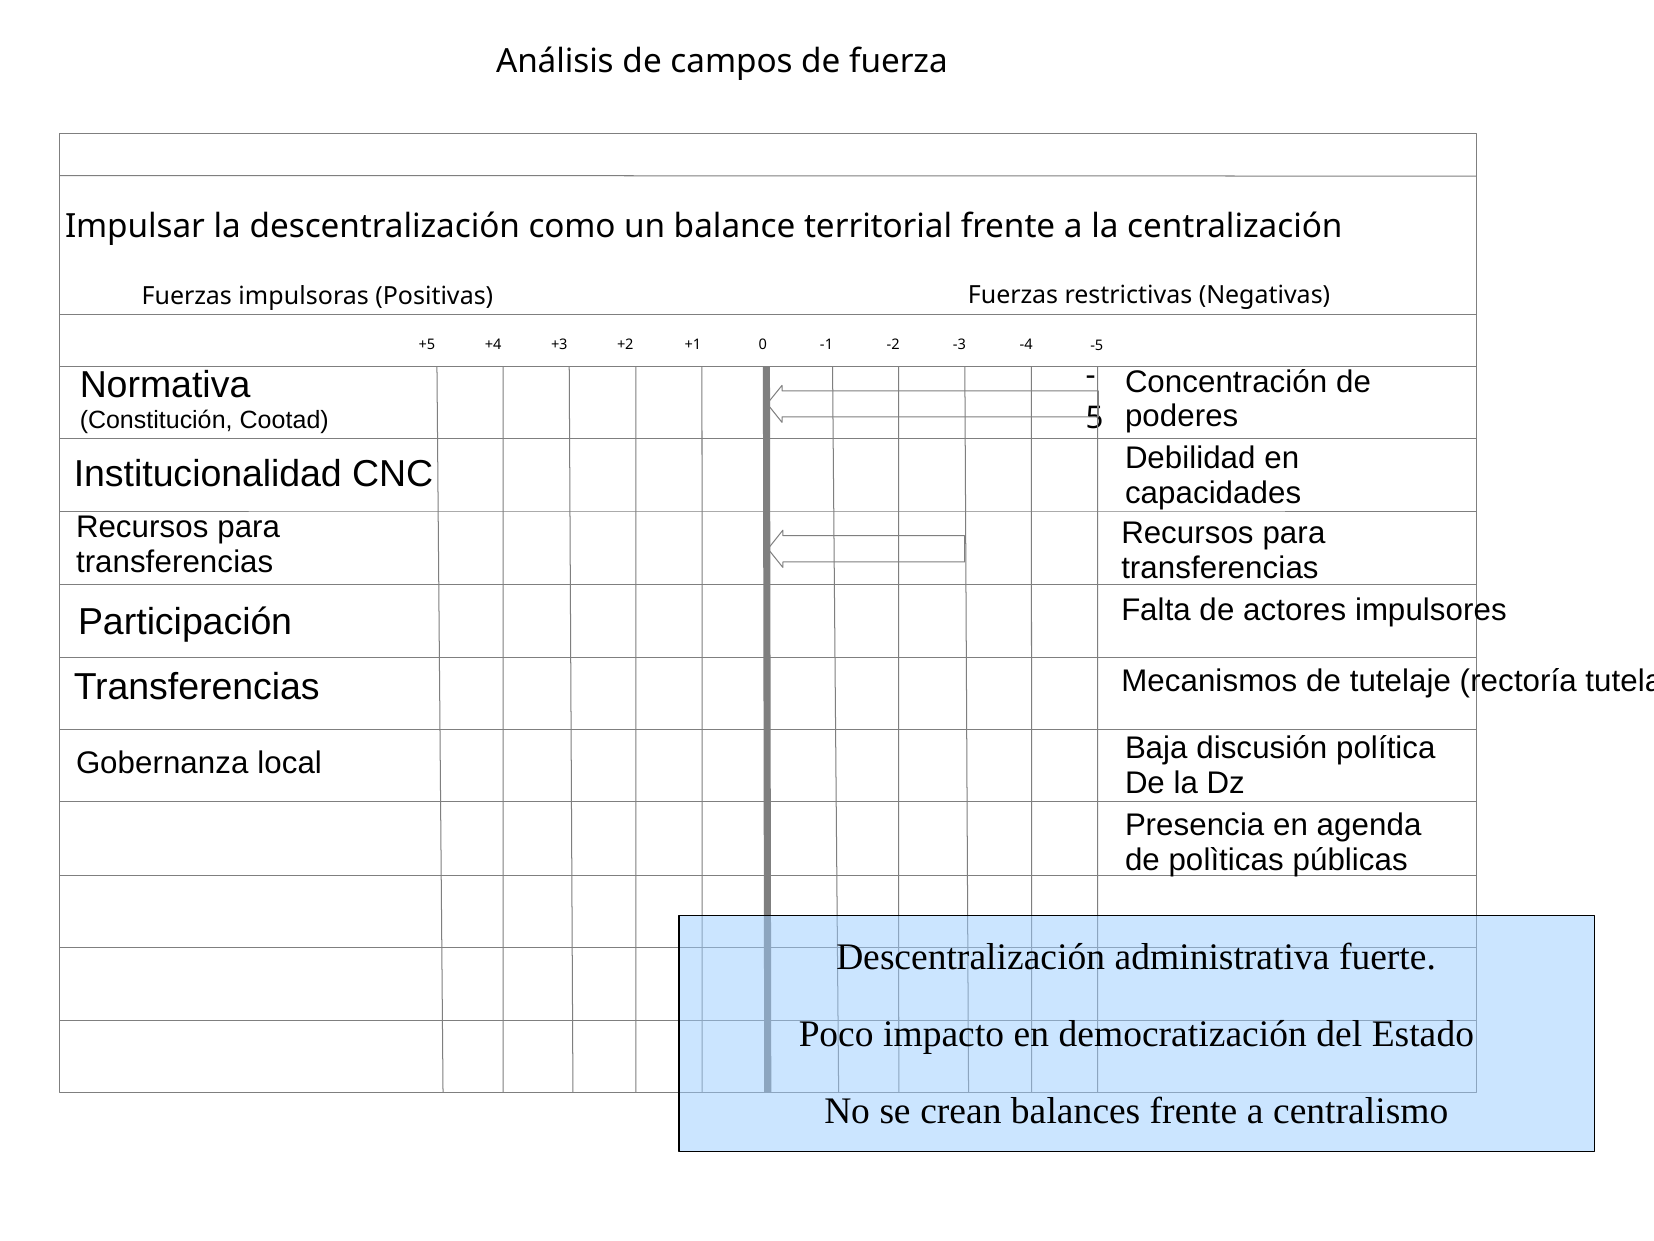

Análisis de campos de fuerza
Temática
Impulsar la descentralización como un balance territorial frente a la centralización
Fuerzas restrictivas (Negativas)
Fuerzas impulsoras (Positivas)
+5
+4
+3
+2
+1
0
-1
-2
-3
-4
-5
-5
Normativa
(Constitución, Cootad)
Concentración de
poderes
Debilidad en
capacidades
Institucionalidad CNC
Recursos para
transferencias
Recursos para
transferencias
Falta de actores impulsores
Participación
Mecanismos de tutelaje (rectoría tutelar)
Transferencias
Baja discusión política
De la Dz
Gobernanza local
Presencia en agenda
de polìticas públicas
Descentralización administrativa fuerte.
Poco impacto en democratización del Estado
No se crean balances frente a centralismo